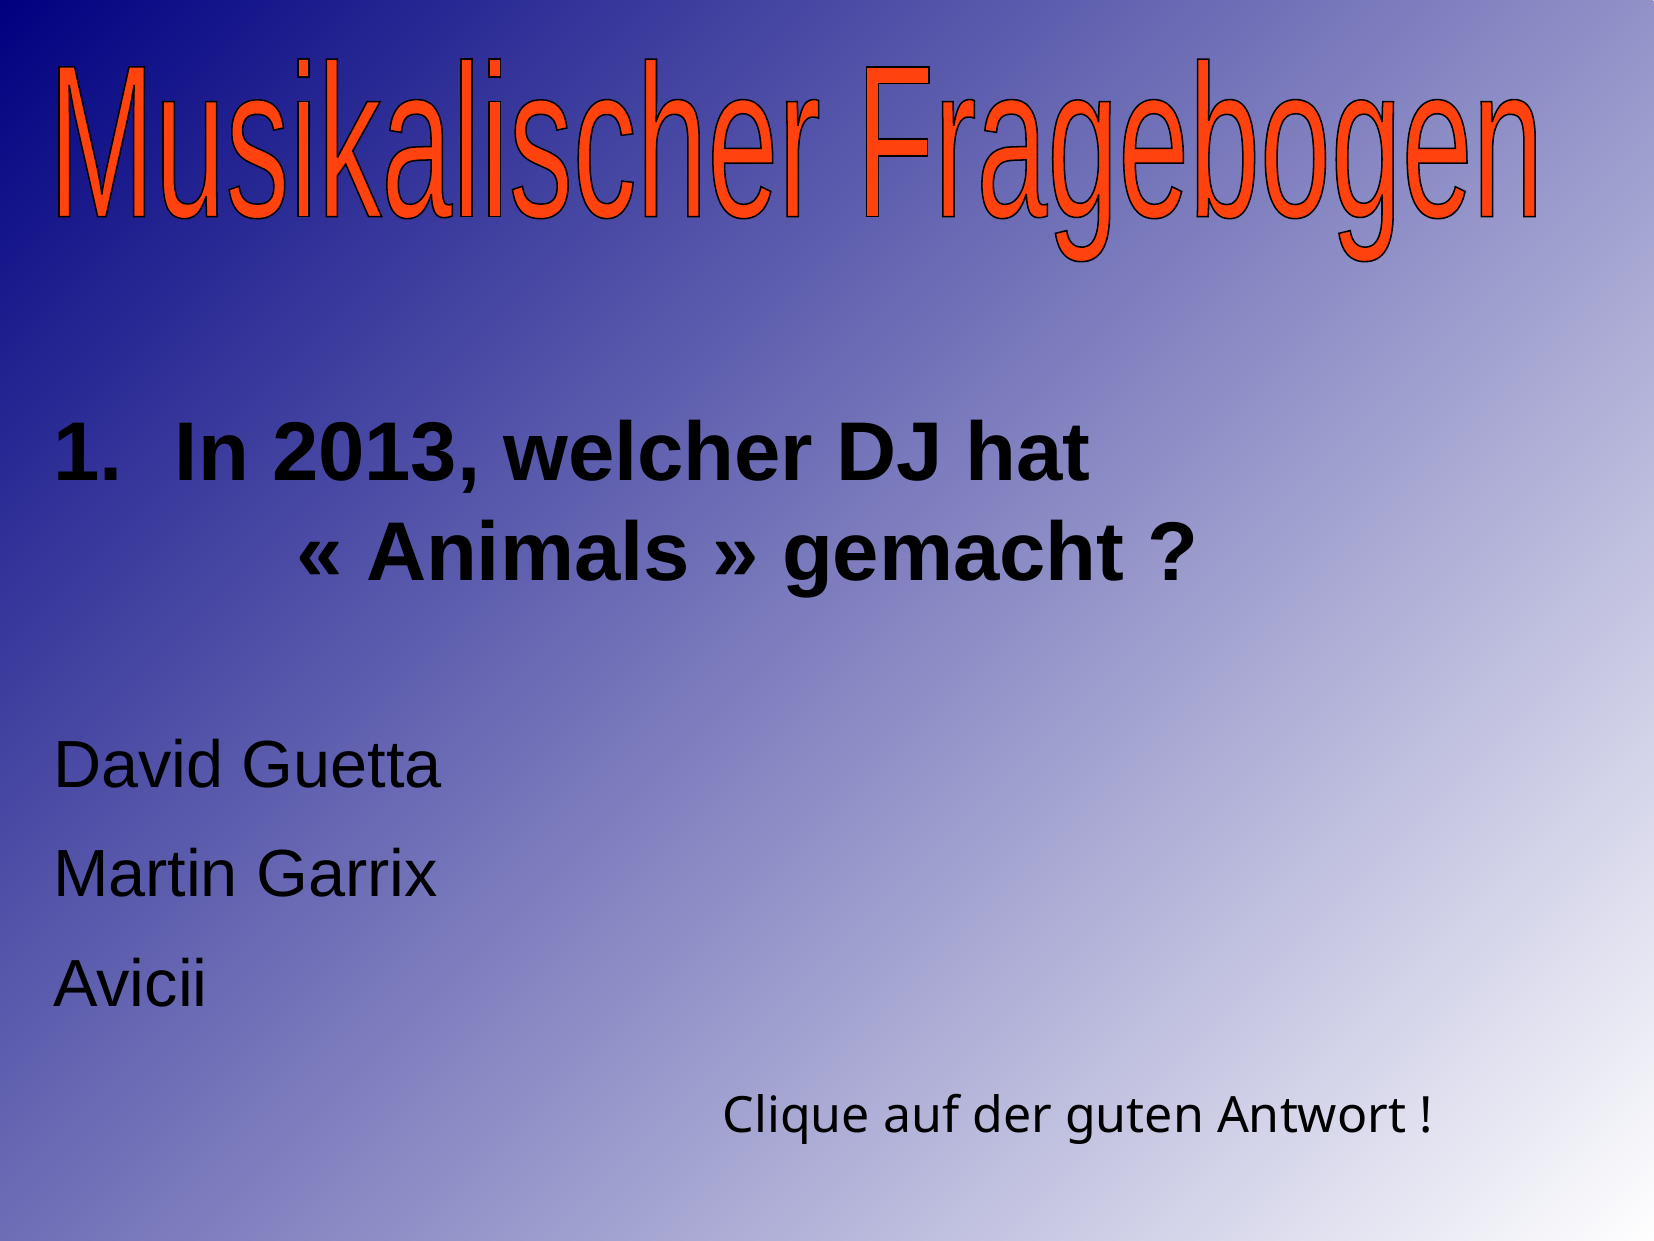

Musikalischer Fragebogen
# In 2013, welcher DJ hat « Animals » gemacht ?
David Guetta
Martin Garrix
Avicii
Clique auf der guten Antwort !